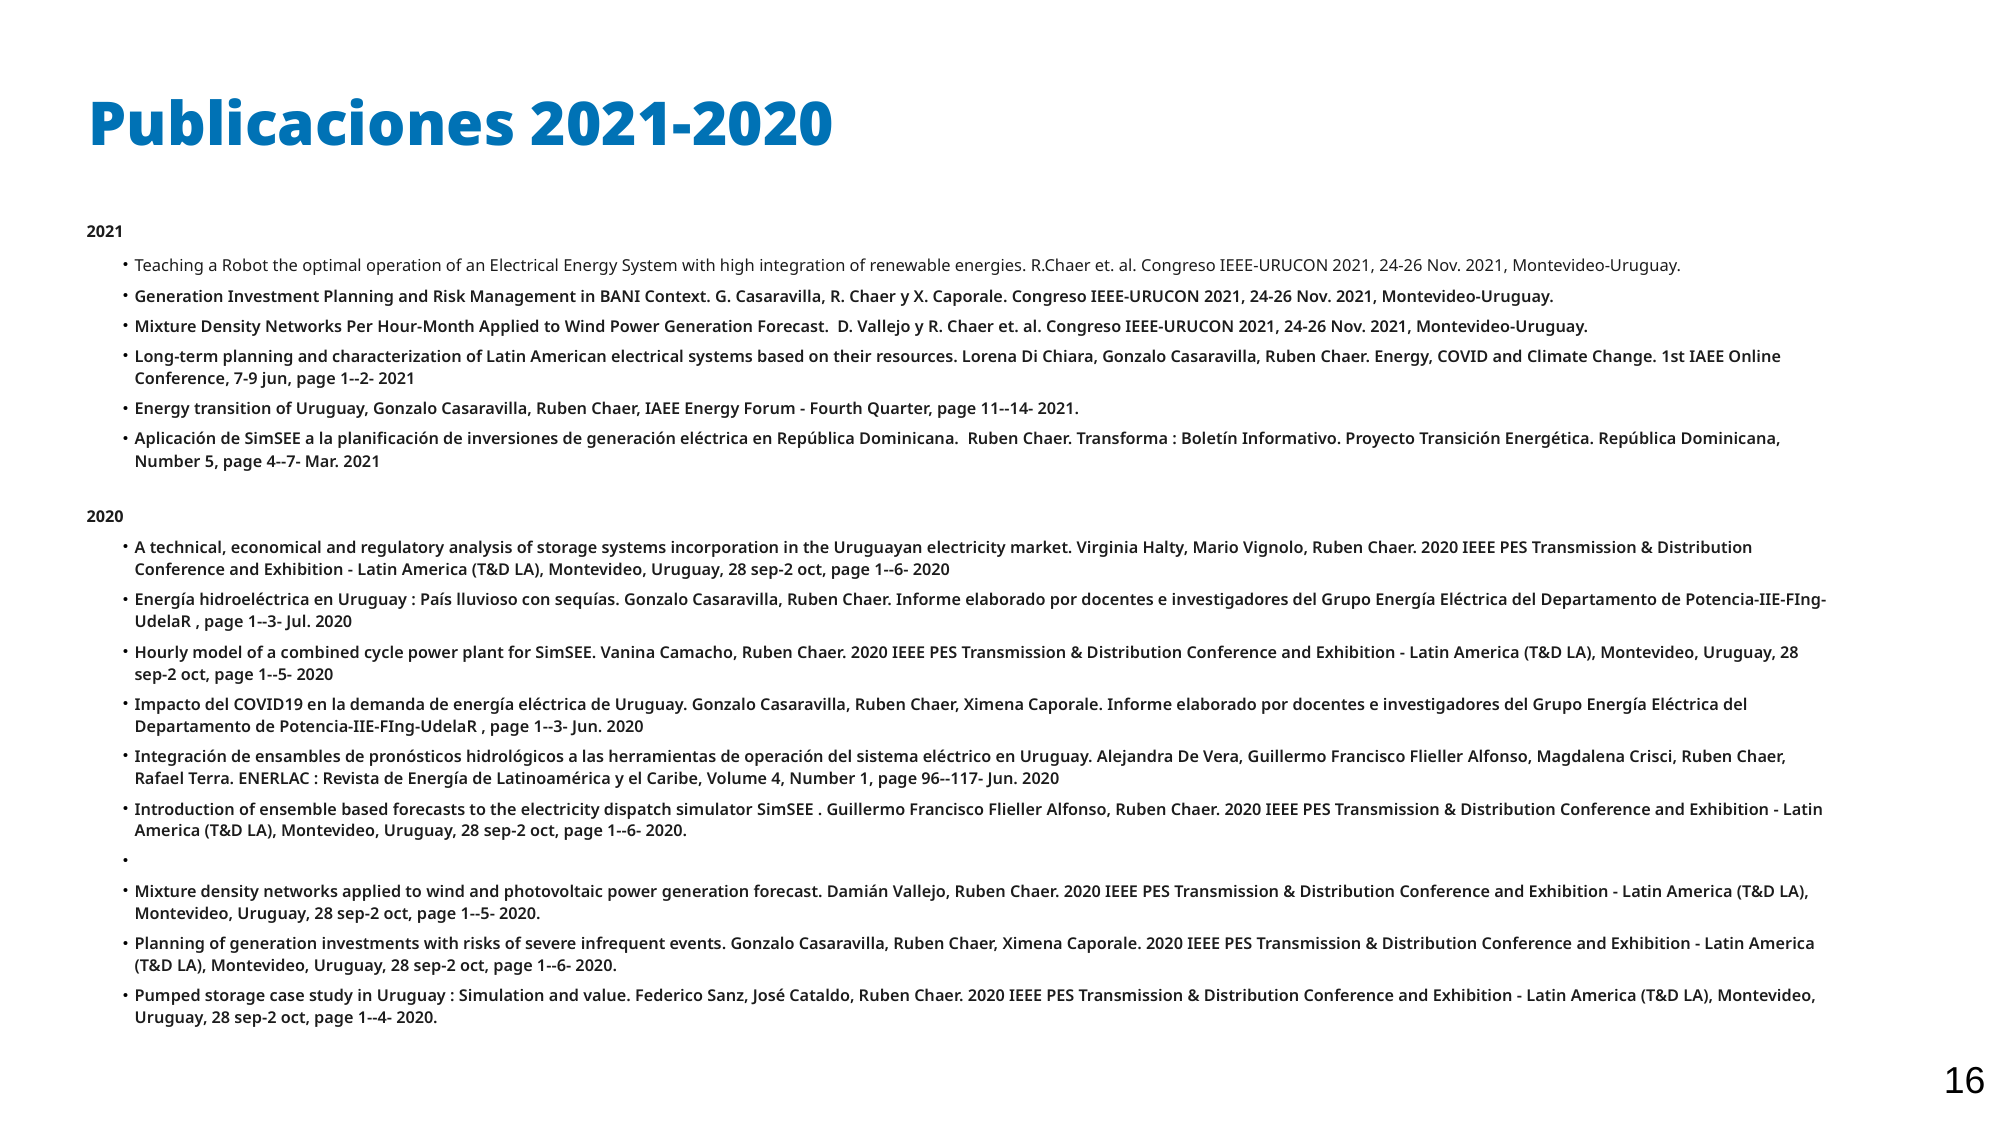

# Publicaciones 2021-2020
2021
Teaching a Robot the optimal operation of an Electrical Energy System with high integration of renewable energies. R.Chaer et. al. Congreso IEEE-URUCON 2021, 24-26 Nov. 2021, Montevideo-Uruguay.
Generation Investment Planning and Risk Management in BANI Context. G. Casaravilla, R. Chaer y X. Caporale. Congreso IEEE-URUCON 2021, 24-26 Nov. 2021, Montevideo-Uruguay.
Mixture Density Networks Per Hour-Month Applied to Wind Power Generation Forecast. D. Vallejo y R. Chaer et. al. Congreso IEEE-URUCON 2021, 24-26 Nov. 2021, Montevideo-Uruguay.
Long-term planning and characterization of Latin American electrical systems based on their resources. Lorena Di Chiara, Gonzalo Casaravilla, Ruben Chaer. Energy, COVID and Climate Change. 1st IAEE Online Conference, 7-9 jun, page 1--2- 2021
Energy transition of Uruguay, Gonzalo Casaravilla, Ruben Chaer, IAEE Energy Forum - Fourth Quarter, page 11--14- 2021.
Aplicación de SimSEE a la planificación de inversiones de generación eléctrica en República Dominicana. Ruben Chaer. Transforma : Boletín Informativo. Proyecto Transición Energética. República Dominicana, Number 5, page 4--7- Mar. 2021
2020
A technical, economical and regulatory analysis of storage systems incorporation in the Uruguayan electricity market. Virginia Halty, Mario Vignolo, Ruben Chaer. 2020 IEEE PES Transmission & Distribution Conference and Exhibition - Latin America (T&D LA), Montevideo, Uruguay, 28 sep-2 oct, page 1--6- 2020
Energía hidroeléctrica en Uruguay : País lluvioso con sequías. Gonzalo Casaravilla, Ruben Chaer. Informe elaborado por docentes e investigadores del Grupo Energía Eléctrica del Departamento de Potencia-IIE-FIng-UdelaR , page 1--3- Jul. 2020
Hourly model of a combined cycle power plant for SimSEE. Vanina Camacho, Ruben Chaer. 2020 IEEE PES Transmission & Distribution Conference and Exhibition - Latin America (T&D LA), Montevideo, Uruguay, 28 sep-2 oct, page 1--5- 2020
Impacto del COVID19 en la demanda de energía eléctrica de Uruguay. Gonzalo Casaravilla, Ruben Chaer, Ximena Caporale. Informe elaborado por docentes e investigadores del Grupo Energía Eléctrica del Departamento de Potencia-IIE-FIng-UdelaR , page 1--3- Jun. 2020
Integración de ensambles de pronósticos hidrológicos a las herramientas de operación del sistema eléctrico en Uruguay. Alejandra De Vera, Guillermo Francisco Flieller Alfonso, Magdalena Crisci, Ruben Chaer, Rafael Terra. ENERLAC : Revista de Energía de Latinoamérica y el Caribe, Volume 4, Number 1, page 96--117- Jun. 2020
Introduction of ensemble based forecasts to the electricity dispatch simulator SimSEE . Guillermo Francisco Flieller Alfonso, Ruben Chaer. 2020 IEEE PES Transmission & Distribution Conference and Exhibition - Latin America (T&D LA), Montevideo, Uruguay, 28 sep-2 oct, page 1--6- 2020.
Mixture density networks applied to wind and photovoltaic power generation forecast. Damián Vallejo, Ruben Chaer. 2020 IEEE PES Transmission & Distribution Conference and Exhibition - Latin America (T&D LA), Montevideo, Uruguay, 28 sep-2 oct, page 1--5- 2020.
Planning of generation investments with risks of severe infrequent events. Gonzalo Casaravilla, Ruben Chaer, Ximena Caporale. 2020 IEEE PES Transmission & Distribution Conference and Exhibition - Latin America (T&D LA), Montevideo, Uruguay, 28 sep-2 oct, page 1--6- 2020.
Pumped storage case study in Uruguay : Simulation and value. Federico Sanz, José Cataldo, Ruben Chaer. 2020 IEEE PES Transmission & Distribution Conference and Exhibition - Latin America (T&D LA), Montevideo, Uruguay, 28 sep-2 oct, page 1--4- 2020.